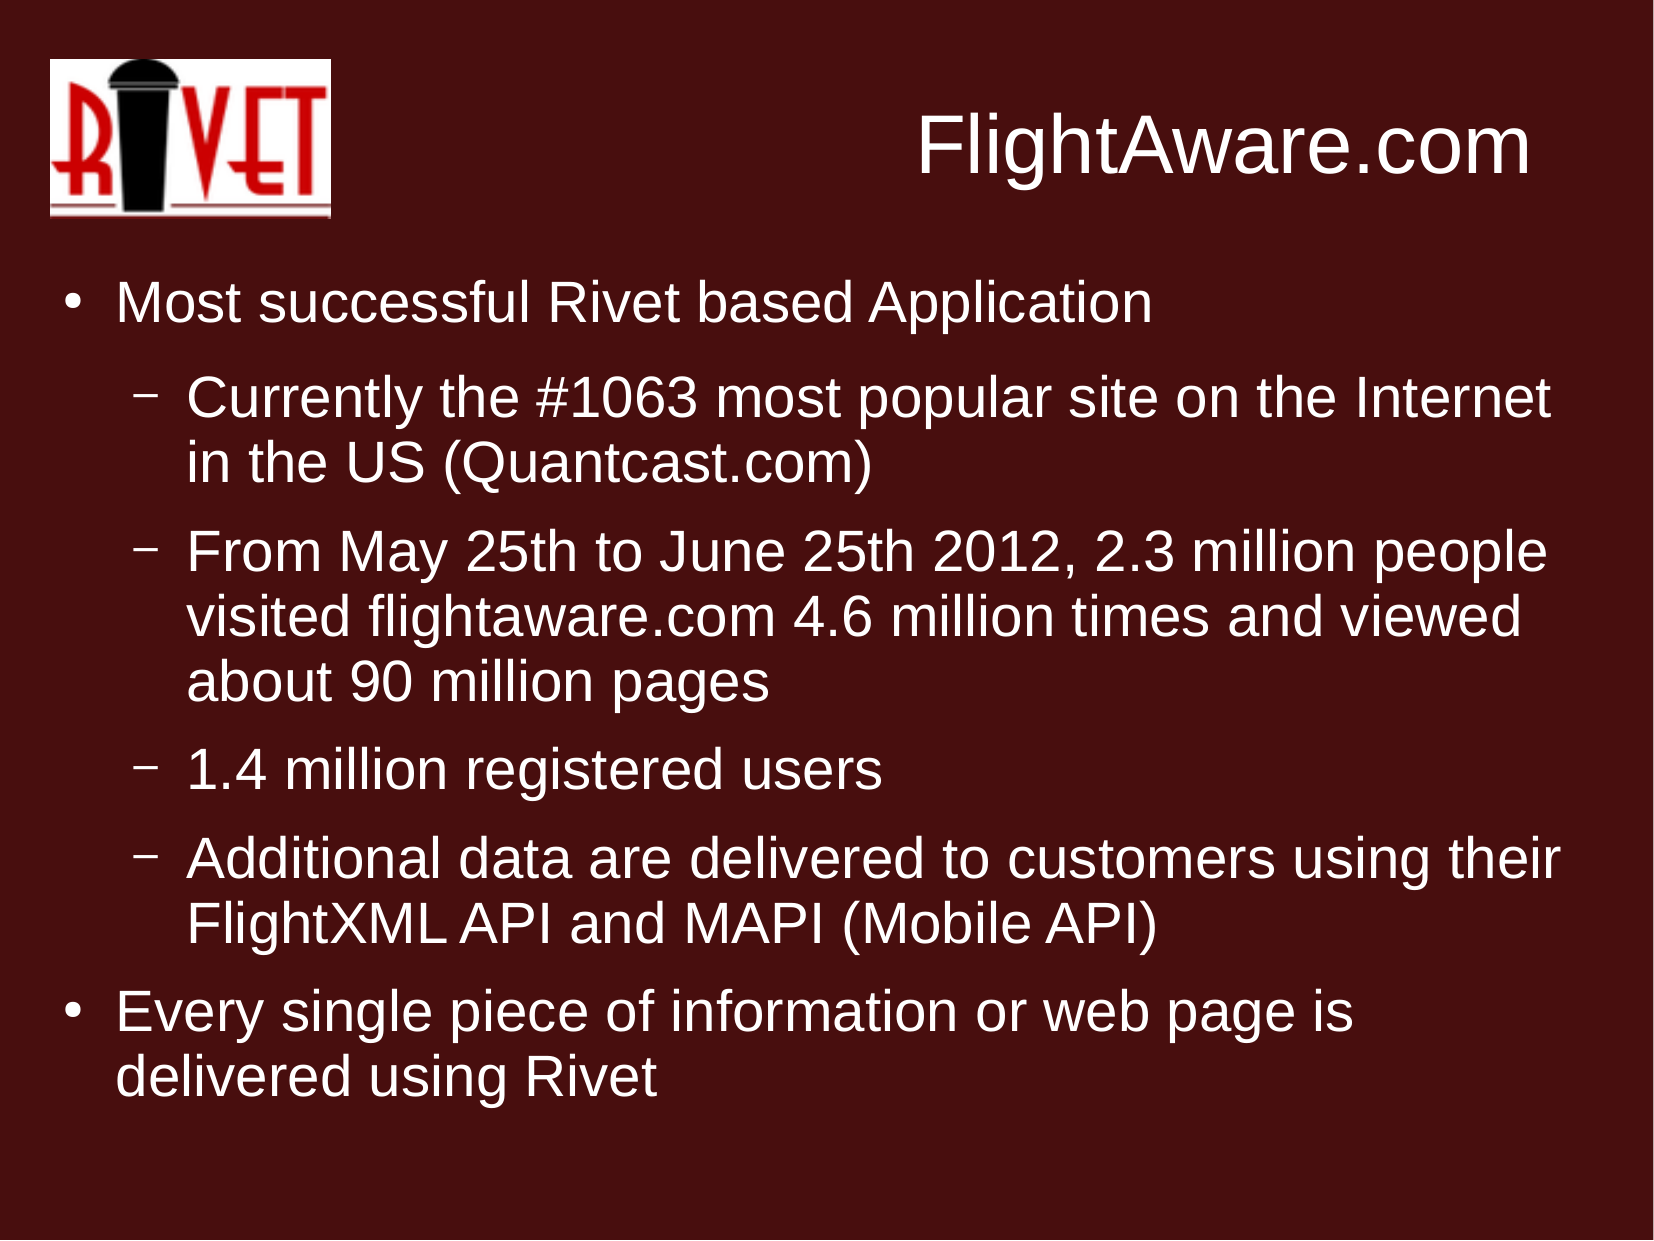

# FlightAware.com
Most successful Rivet based Application
Currently the #1063 most popular site on the Internet in the US (Quantcast.com)
From May 25th to June 25th 2012, 2.3 million people visited flightaware.com 4.6 million times and viewed about 90 million pages
1.4 million registered users
Additional data are delivered to customers using their FlightXML API and MAPI (Mobile API)
Every single piece of information or web page is delivered using Rivet